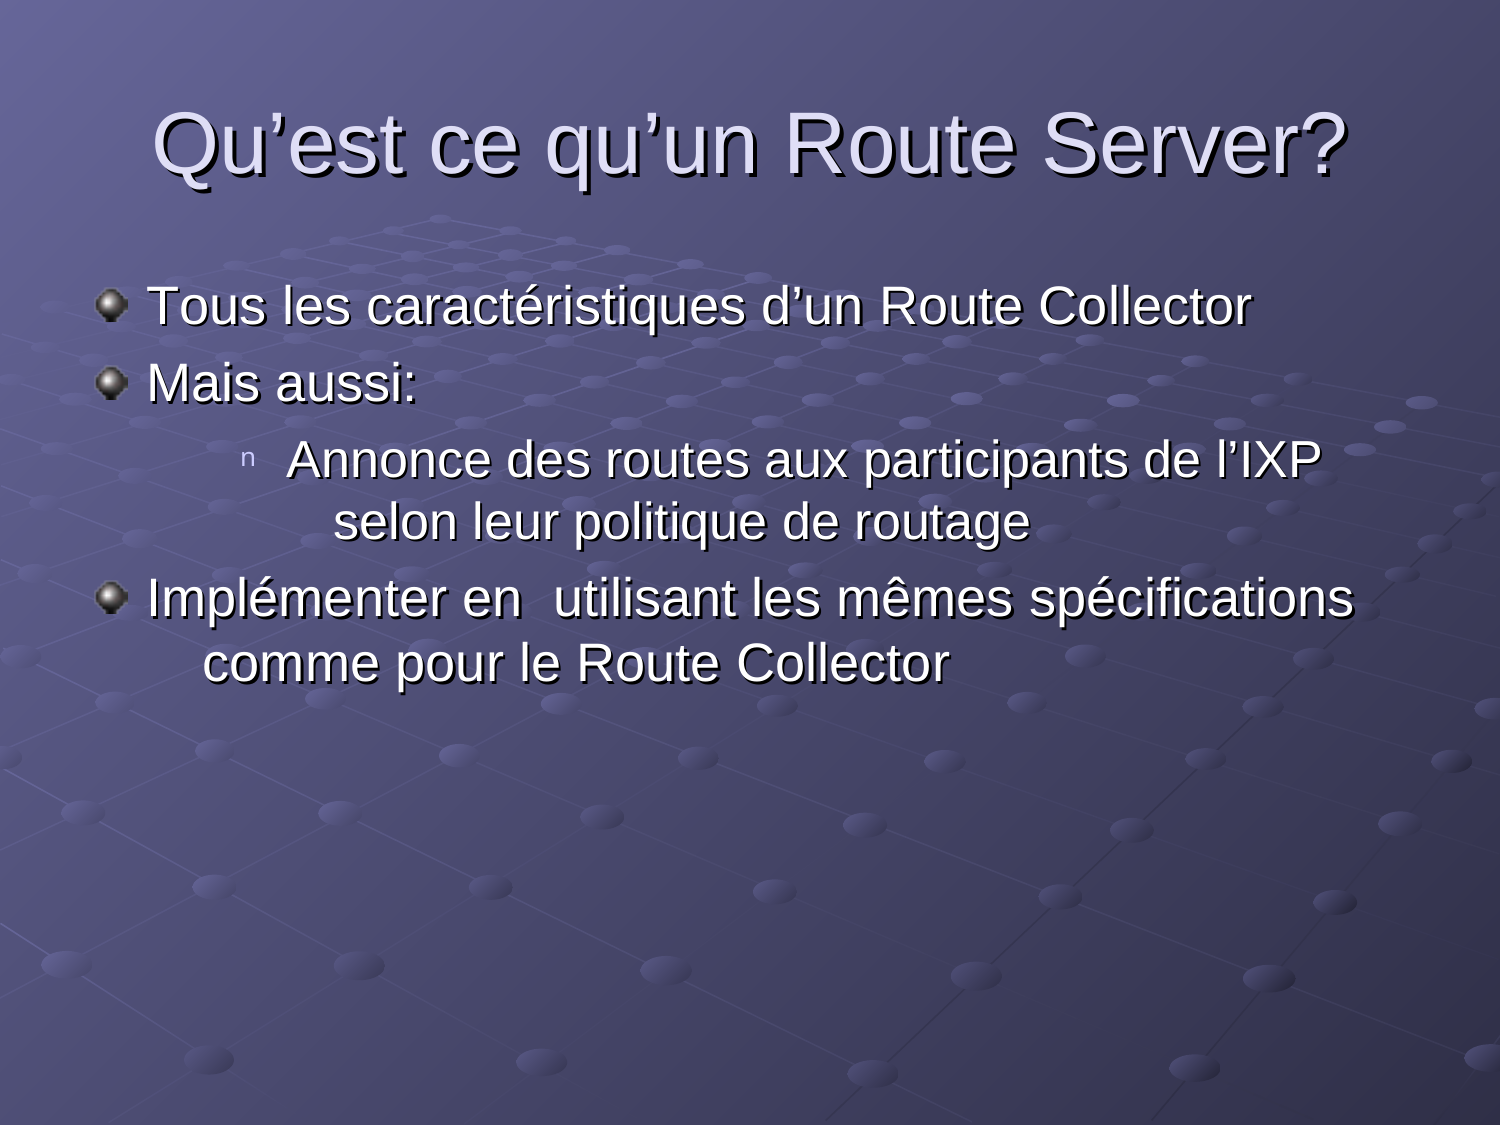

# Qu’est ce qu’un Route Server?
Tous les caractéristiques d’un Route Collector
Mais aussi:
Annonce des routes aux participants de l’IXP selon leur politique de routage
Implémenter en utilisant les mêmes spécifications comme pour le Route Collector